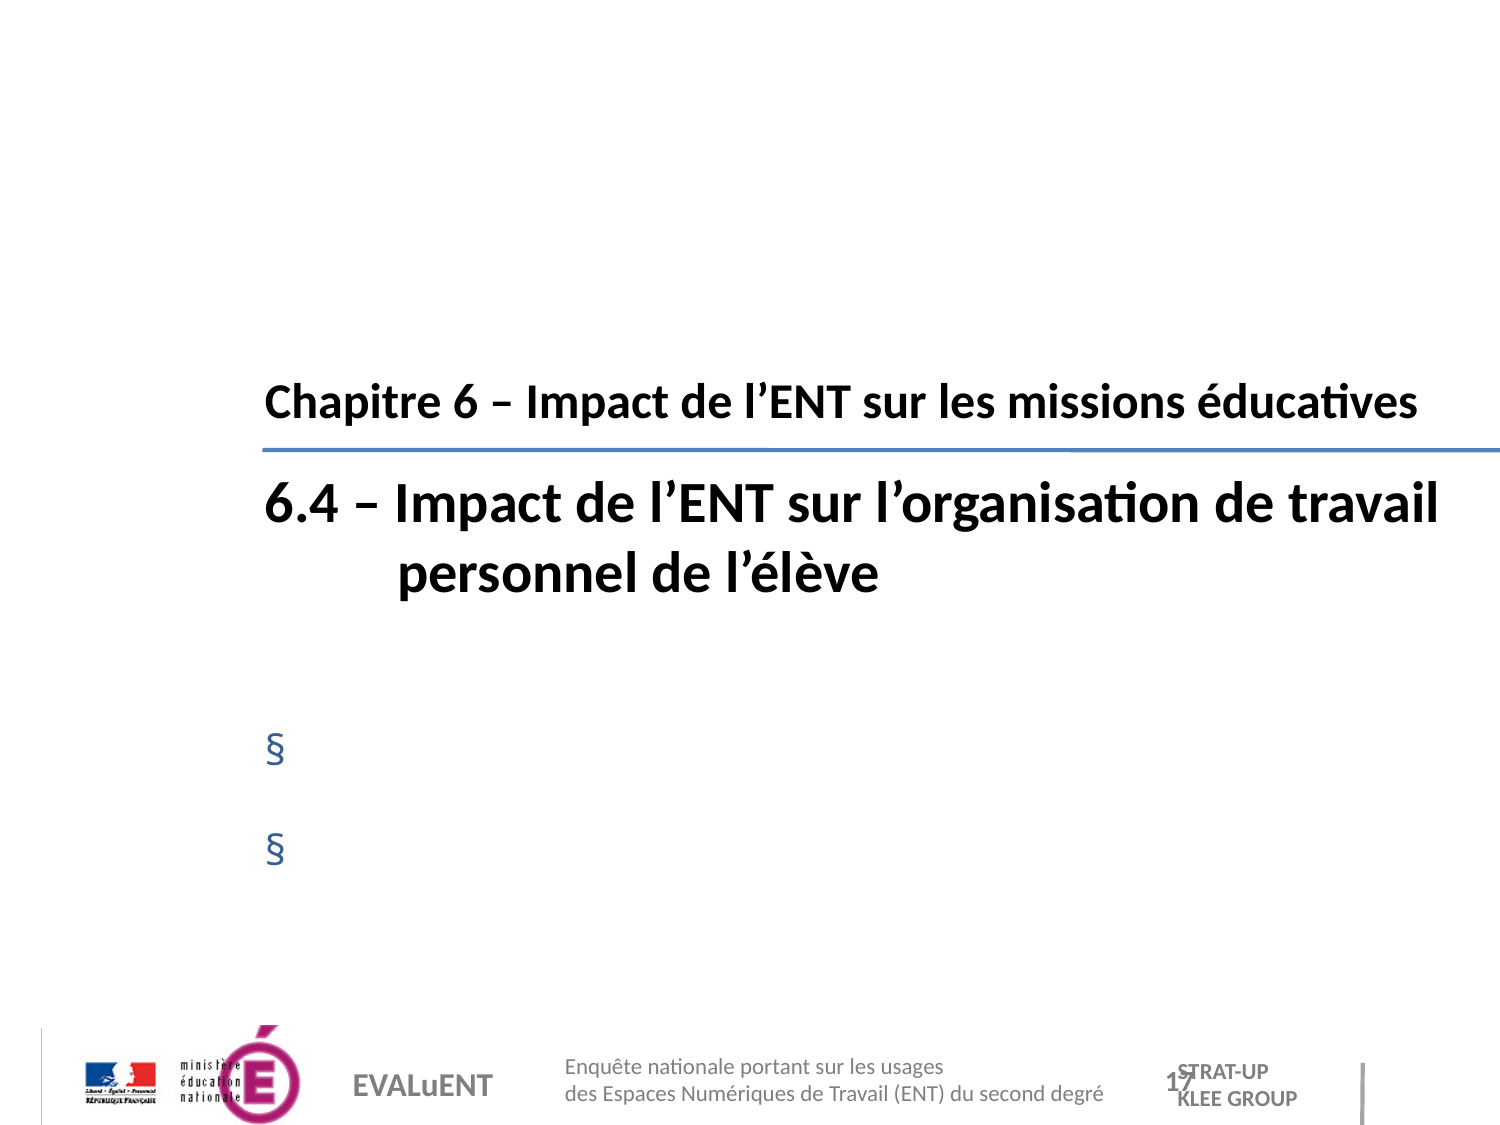

Chapitre 6 – Impact de l’ENT sur les missions éducatives
6.4 – Impact de l’ENT sur l’organisation de travail
 personnel de l’élève